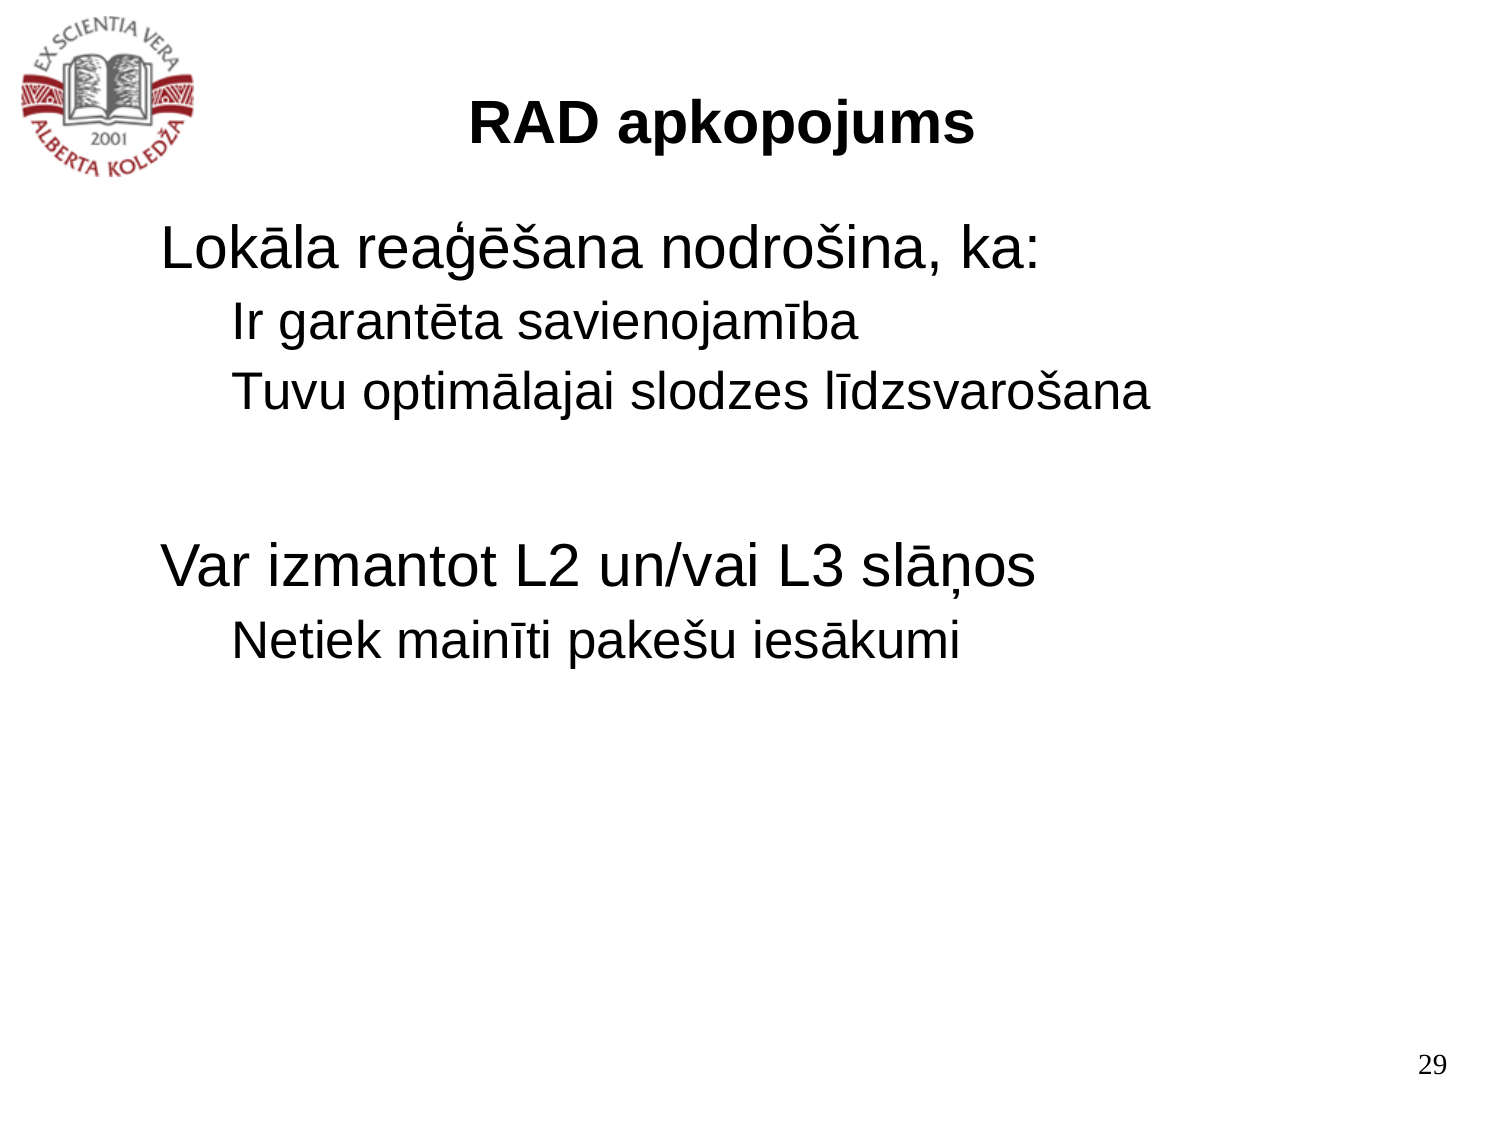

# RAD apkopojums
Lokāla reaģēšana nodrošina, ka:
Ir garantēta savienojamība
Tuvu optimālajai slodzes līdzsvarošana
Var izmantot L2 un/vai L3 slāņos
Netiek mainīti pakešu iesākumi